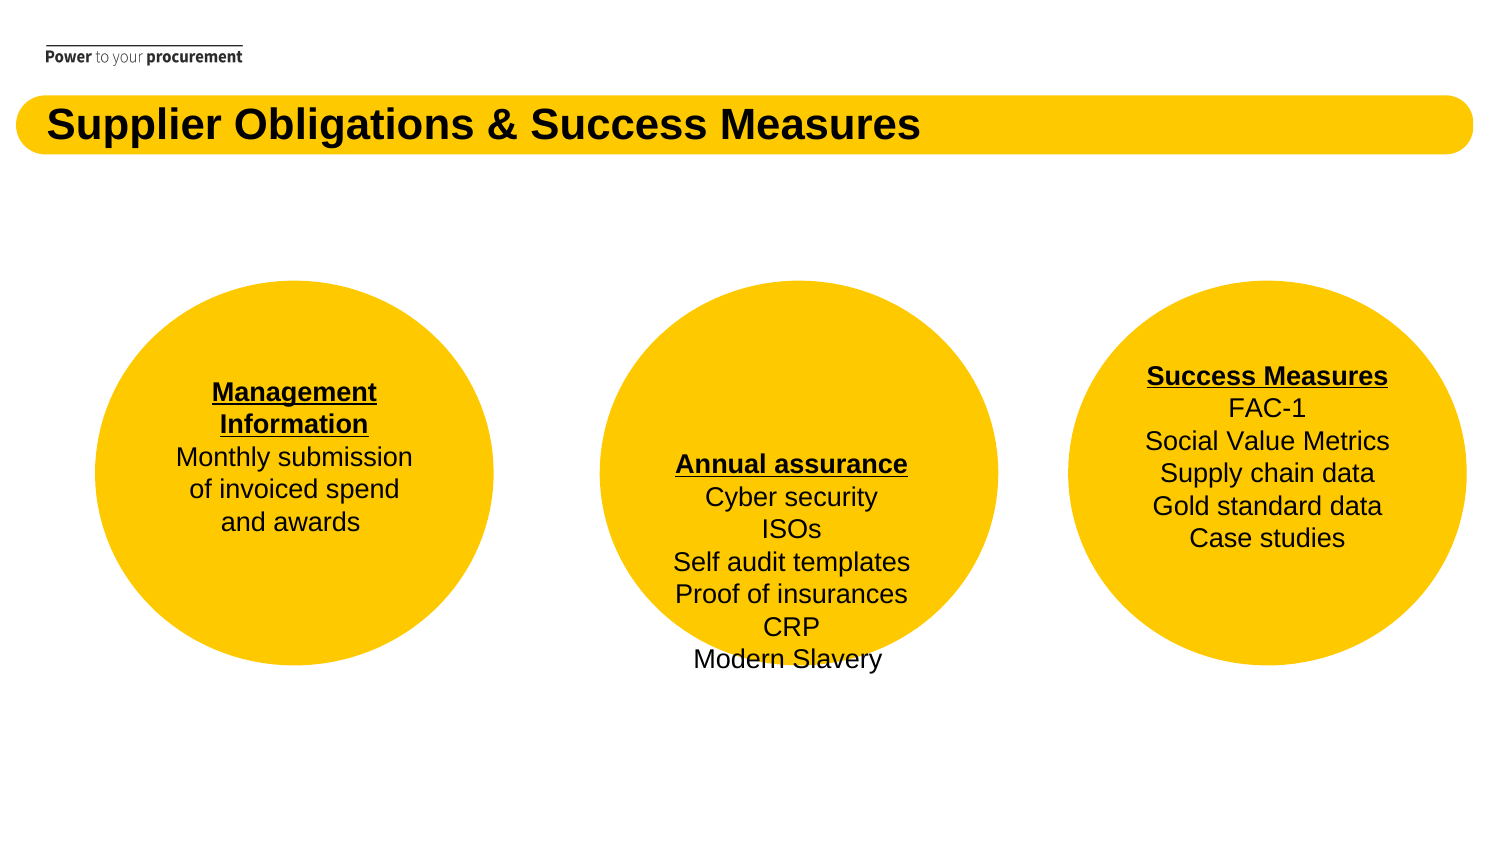

# Supplier Obligations & Success Measures
Management Information
Monthly submission of invoiced spend and awards
Annual assurance
Cyber security
ISOs
Self audit templates
Proof of insurances
CRP
Modern Slavery
Success Measures
FAC-1
Social Value Metrics
Supply chain data
Gold standard data
Case studies